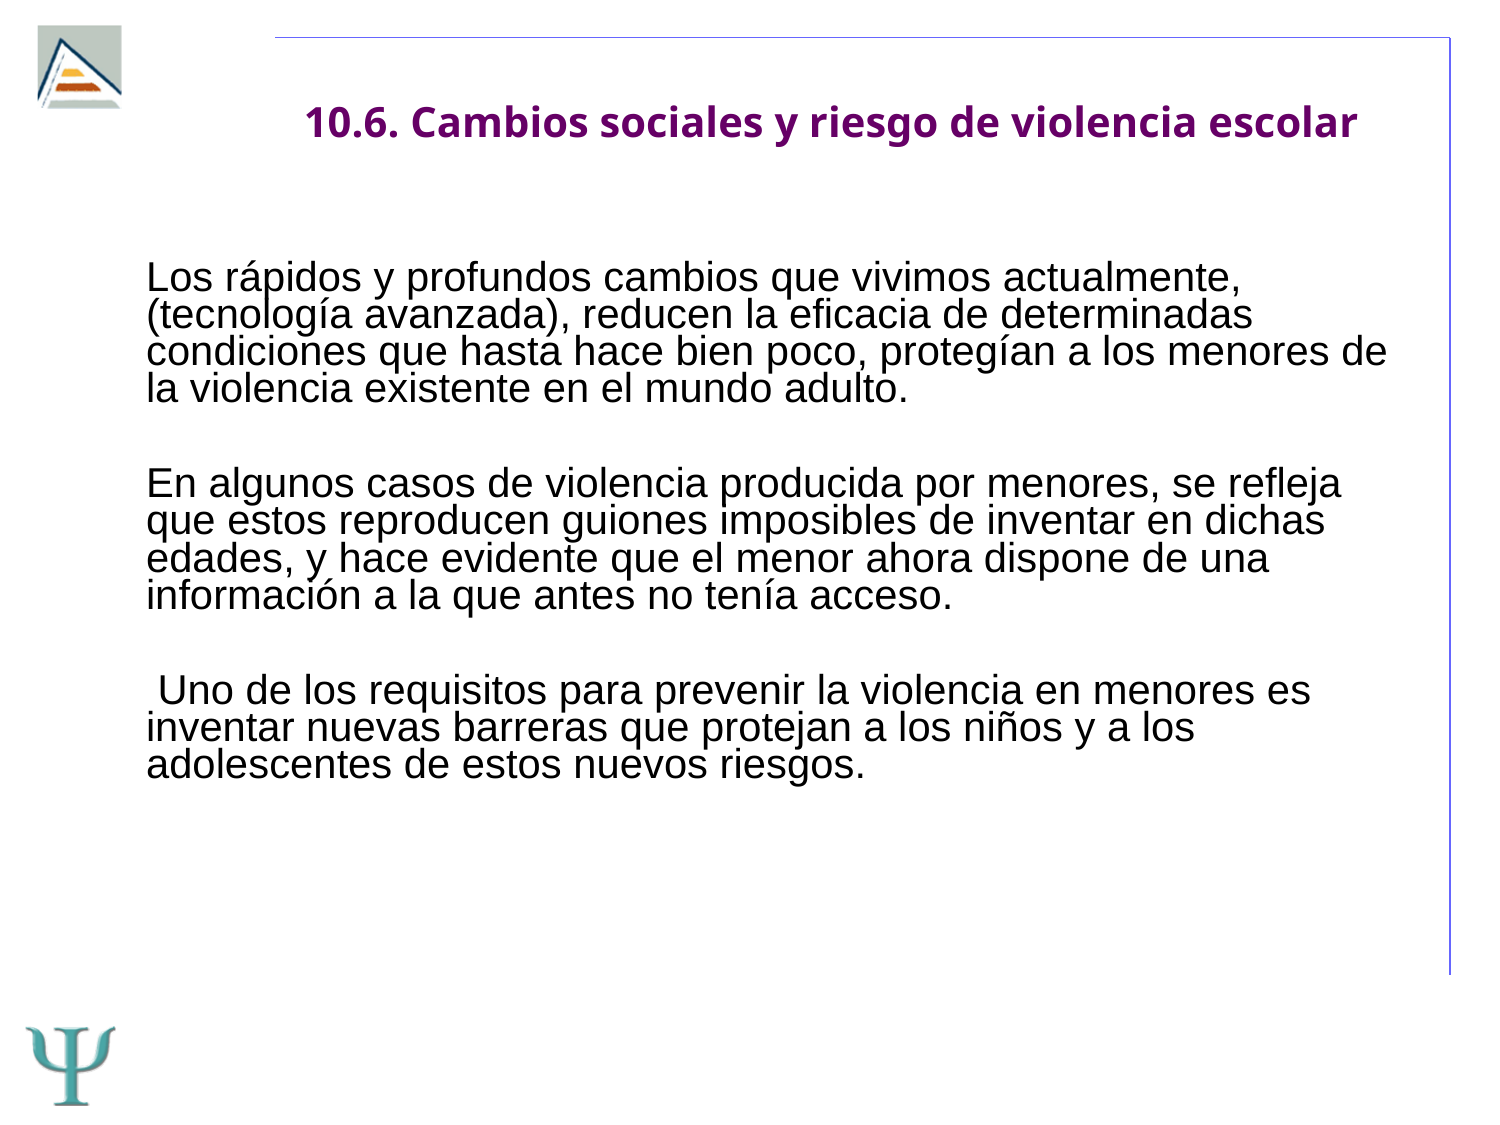

# 10.6. Cambios sociales y riesgo de violencia escolar
	Los rápidos y profundos cambios que vivimos actualmente, (tecnología avanzada), reducen la eficacia de determinadas condiciones que hasta hace bien poco, protegían a los menores de la violencia existente en el mundo adulto.
	En algunos casos de violencia producida por menores, se refleja que estos reproducen guiones imposibles de inventar en dichas edades, y hace evidente que el menor ahora dispone de una información a la que antes no tenía acceso.
	 Uno de los requisitos para prevenir la violencia en menores es inventar nuevas barreras que protejan a los niños y a los adolescentes de estos nuevos riesgos.